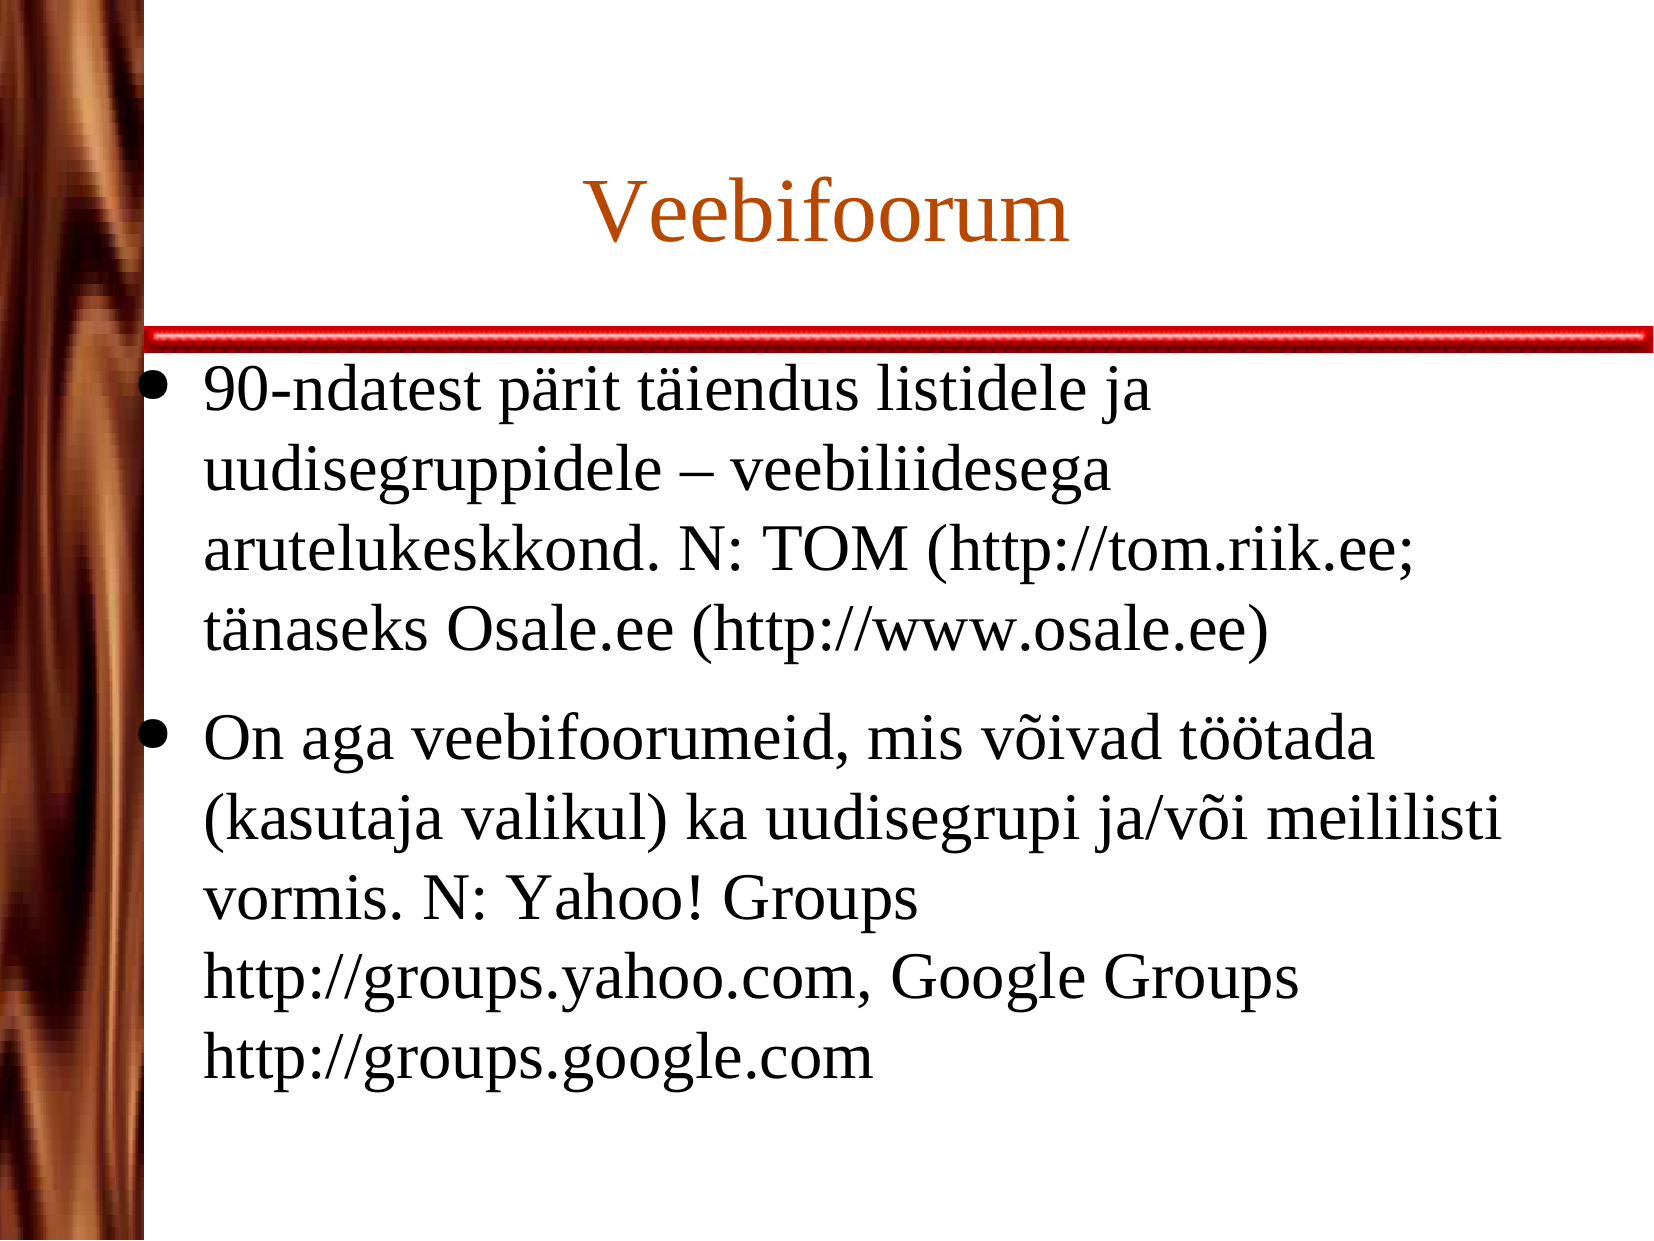

# Veebifoorum
90-ndatest pärit täiendus listidele ja uudisegruppidele – veebiliidesega arutelukeskkond. N: TOM (http://tom.riik.ee; tänaseks Osale.ee (http://www.osale.ee)
On aga veebifoorumeid, mis võivad töötada (kasutaja valikul) ka uudisegrupi ja/või meililisti vormis. N: Yahoo! Groups http://groups.yahoo.com, Google Groups http://groups.google.com